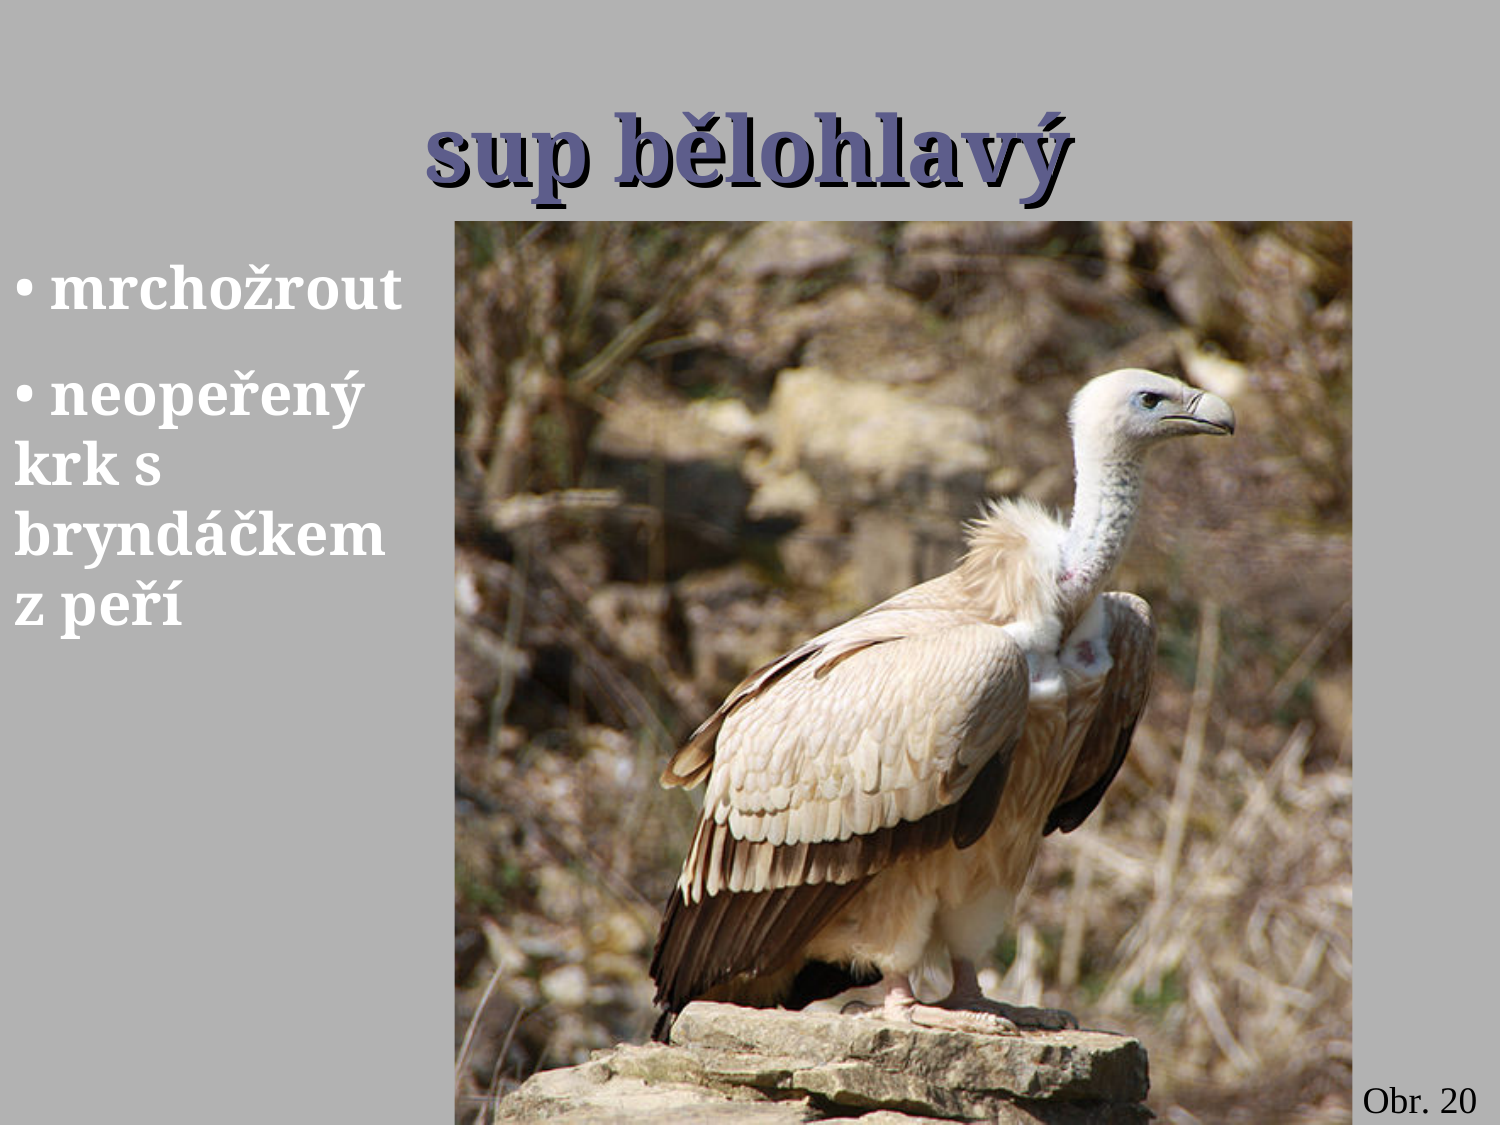

# sup bělohlavý
 mrchožrout
 neopeřený krk s bryndáčkem z peří
 Obr. 20